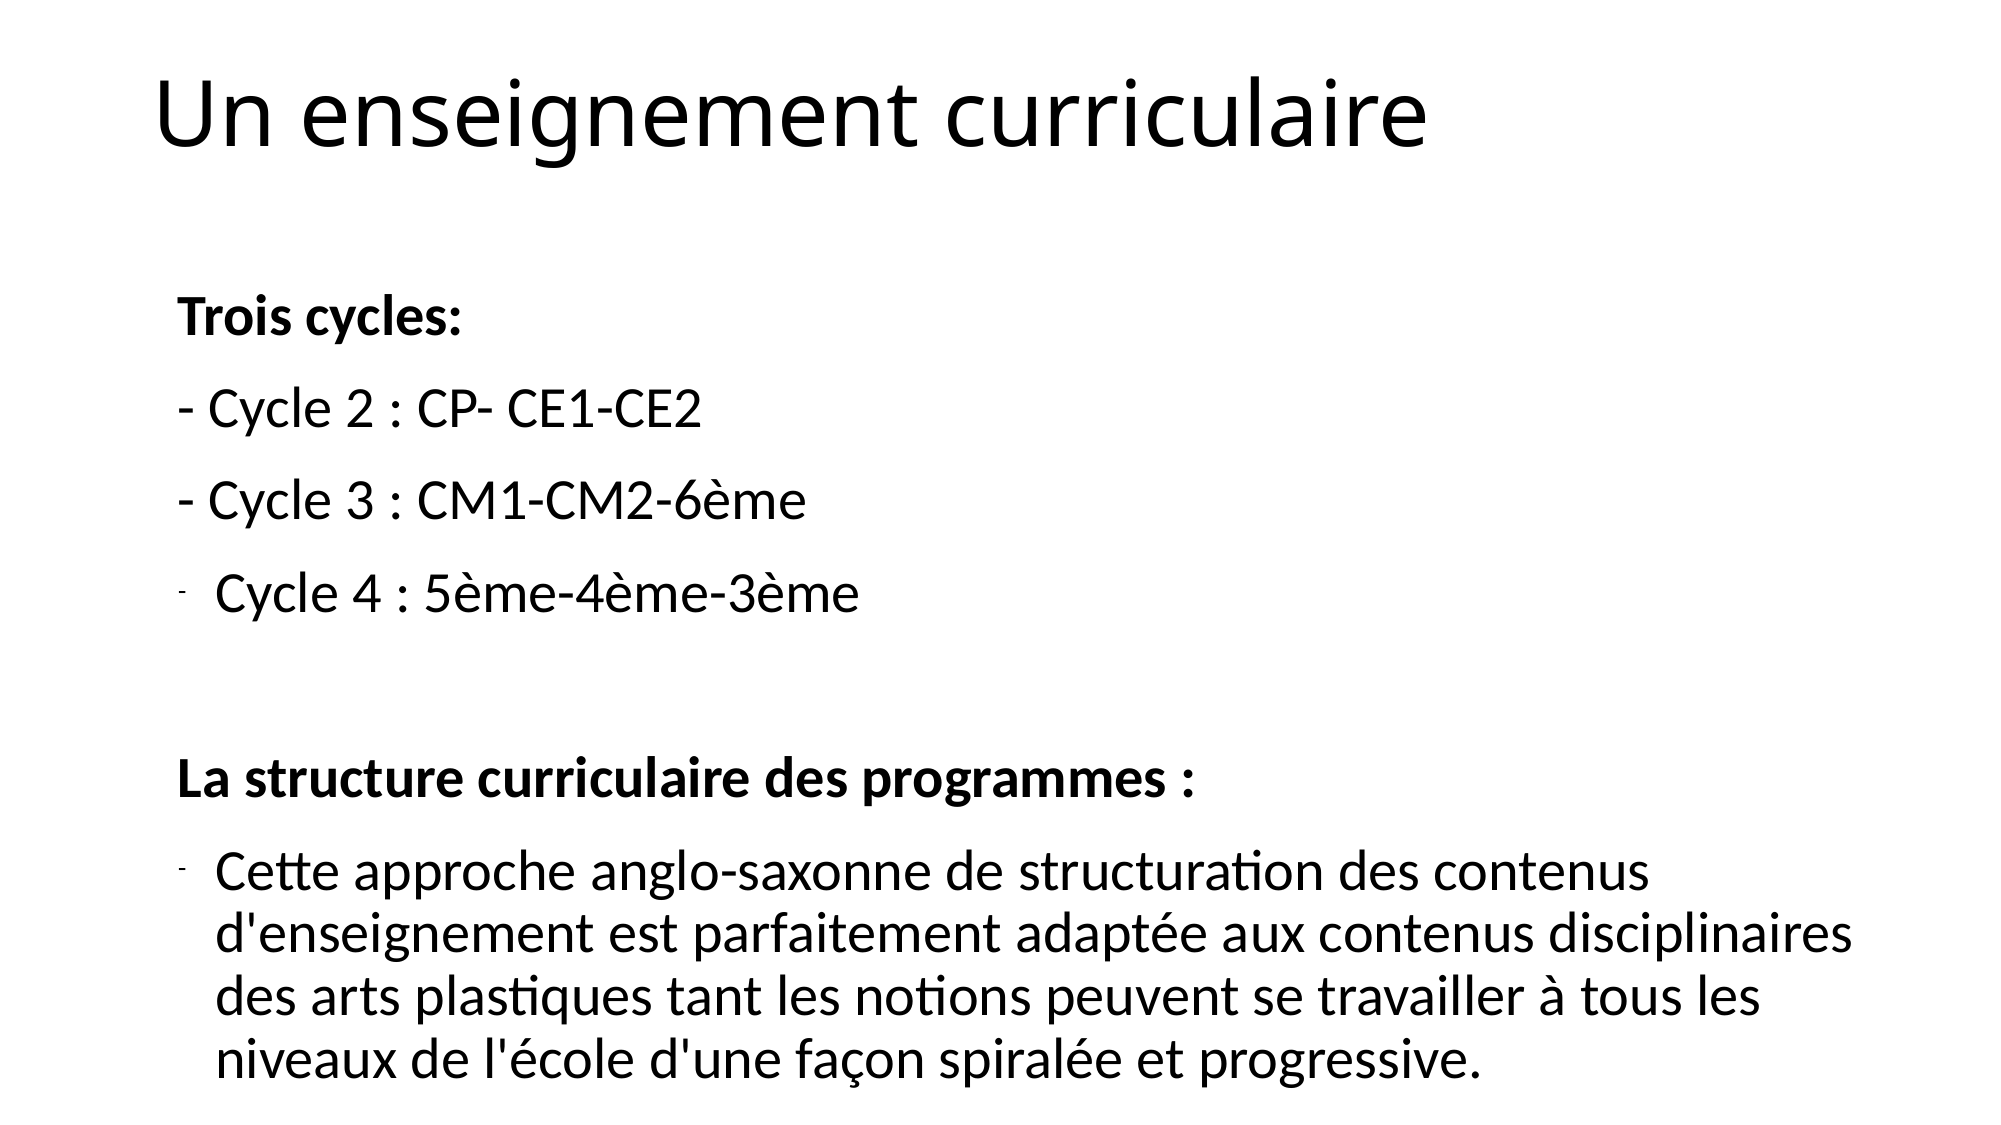

# Un enseignement curriculaire
Trois cycles:
- Cycle 2 : CP- CE1-CE2
- Cycle 3 : CM1-CM2-6ème
Cycle 4 : 5ème-4ème-3ème
La structure curriculaire des programmes :
Cette approche anglo-saxonne de structuration des contenus d'enseignement est parfaitement adaptée aux contenus disciplinaires des arts plastiques tant les notions peuvent se travailler à tous les niveaux de l'école d'une façon spiralée et progressive.
- Ainsi, la présentation des contenus des programmes sous la forme d'un tableau synoptique renforce la facilité de lecture et permet de faire apparaitre les choix de structuration des contenus.